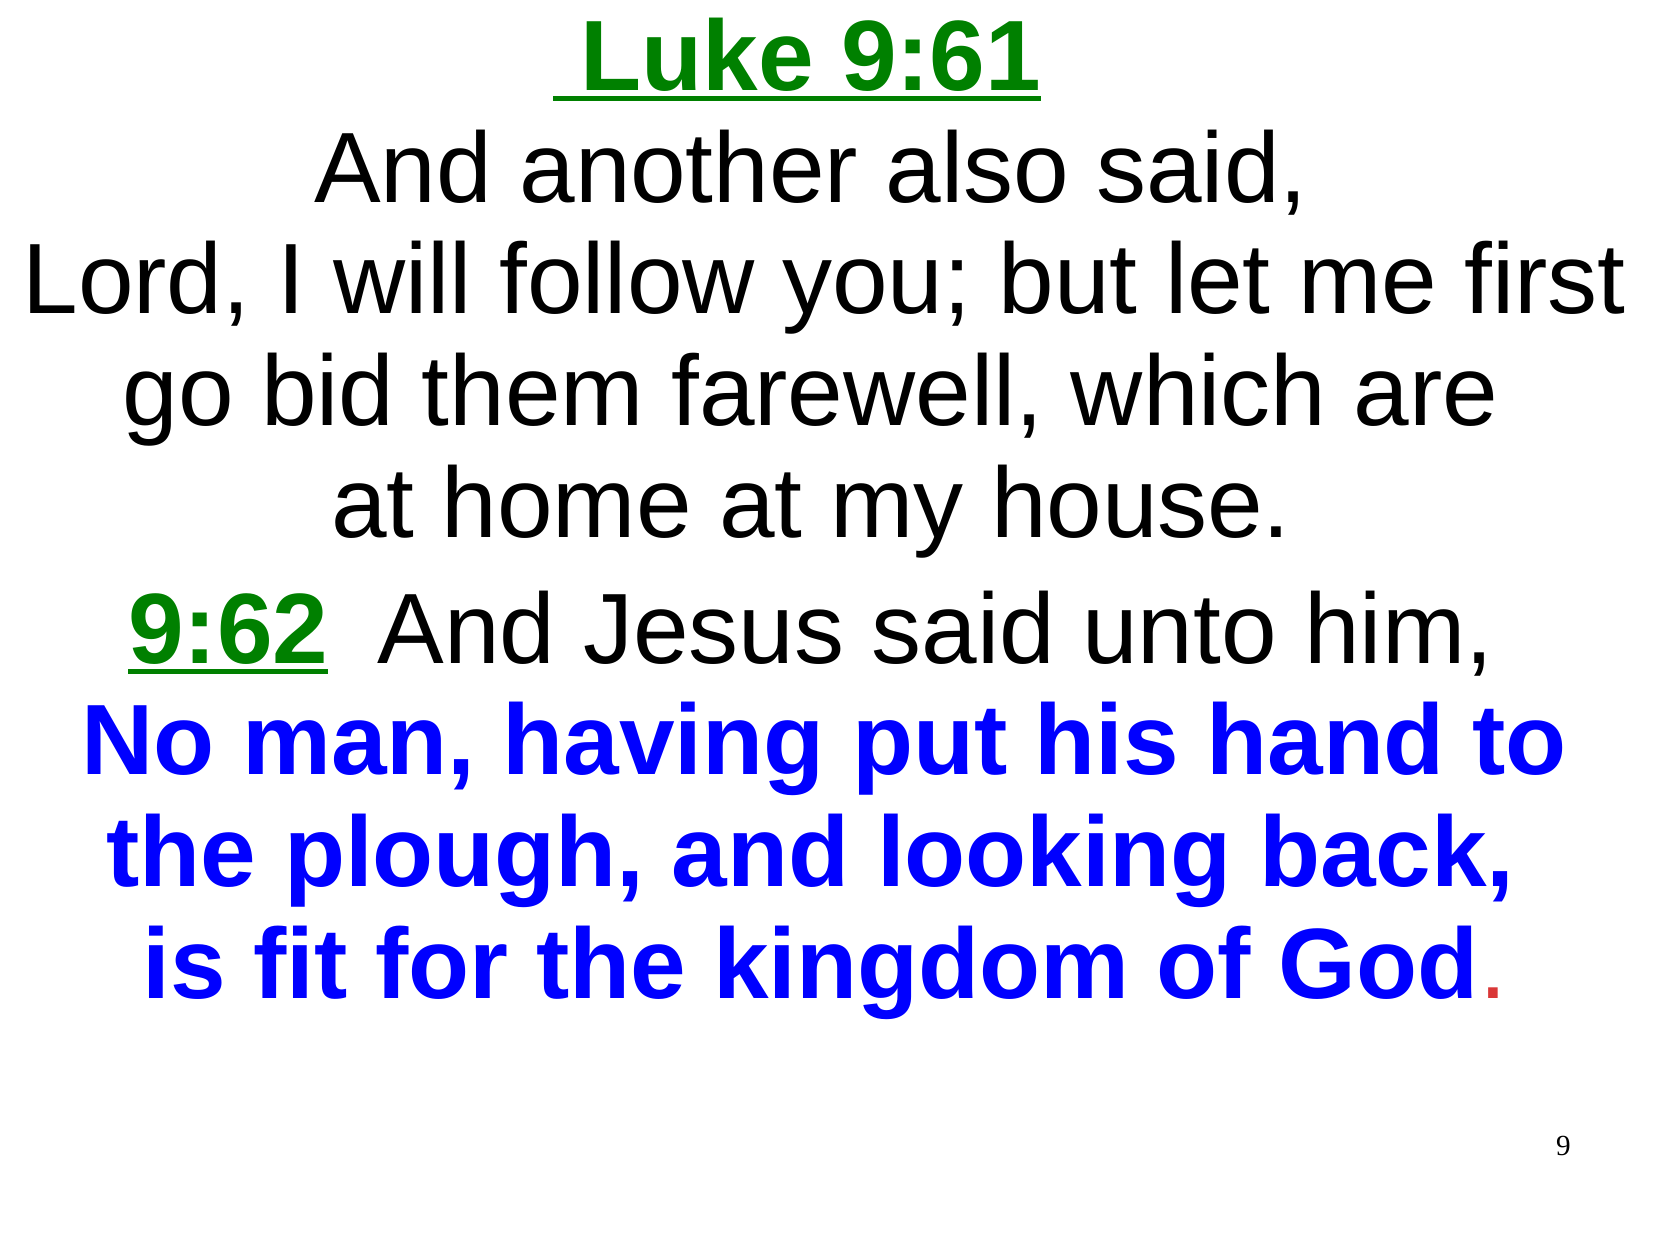

# Luke 9:61  And another also said, Lord, I will follow you; but let me first go bid them farewell, which are at home at my house.
9:62  And Jesus said unto him,
No man, having put his hand to the plough, and looking back,
is fit for the kingdom of God.
9